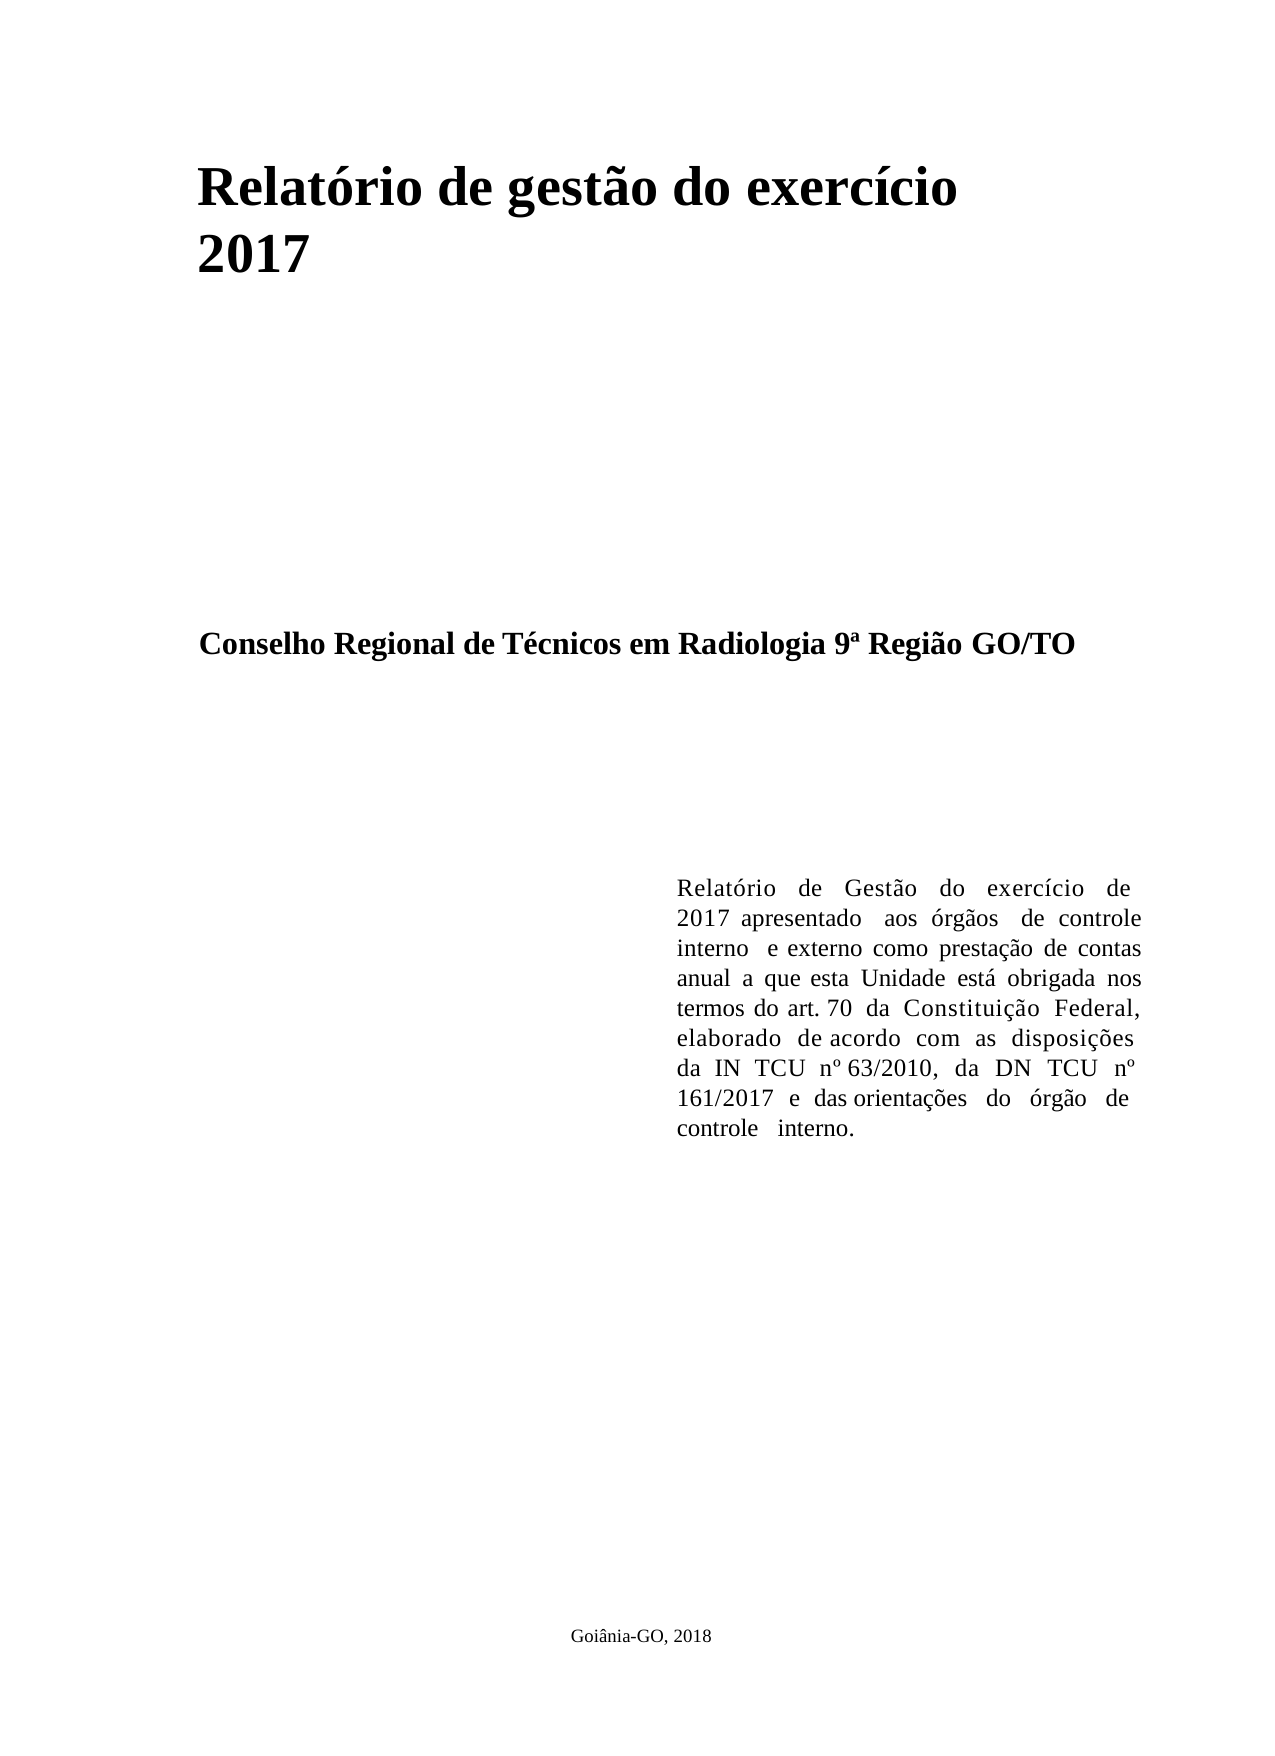

Relatório de gestão do exercício 2017
Conselho Regional de Técnicos em Radiologia 9ª Região GO/TO
Relatório de Gestão do exercício de 2017 apresentado aos órgãos de controle interno e externo como prestação de contas anual a que esta Unidade está obrigada nos termos do art. 70 da Constituição Federal, elaborado de acordo com as disposições da IN TCU nº 63/2010, da DN TCU nº 161/2017 e das orientações do órgão de controle interno.
Goiânia-GO, 2018